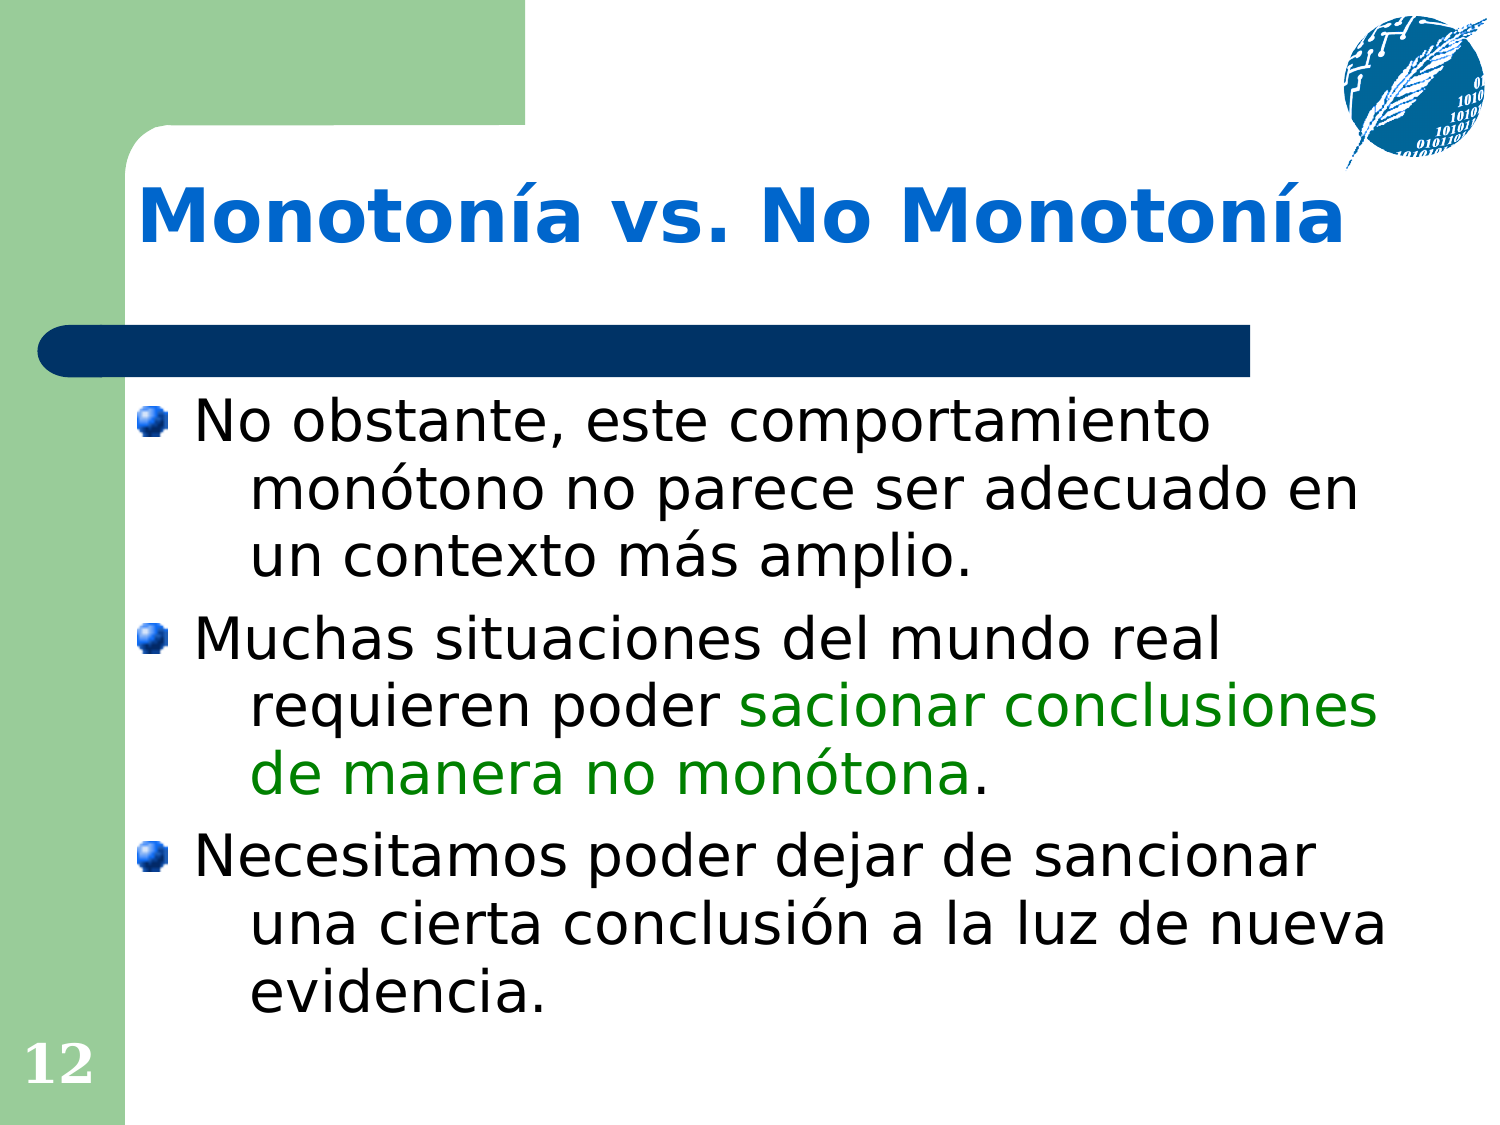

# Monotonía vs. No Monotonía
No obstante, este comportamiento monótono no parece ser adecuado en un contexto más amplio.
Muchas situaciones del mundo real requieren poder sacionar conclusiones de manera no monótona.
Necesitamos poder dejar de sancionar una cierta conclusión a la luz de nueva evidencia.
12